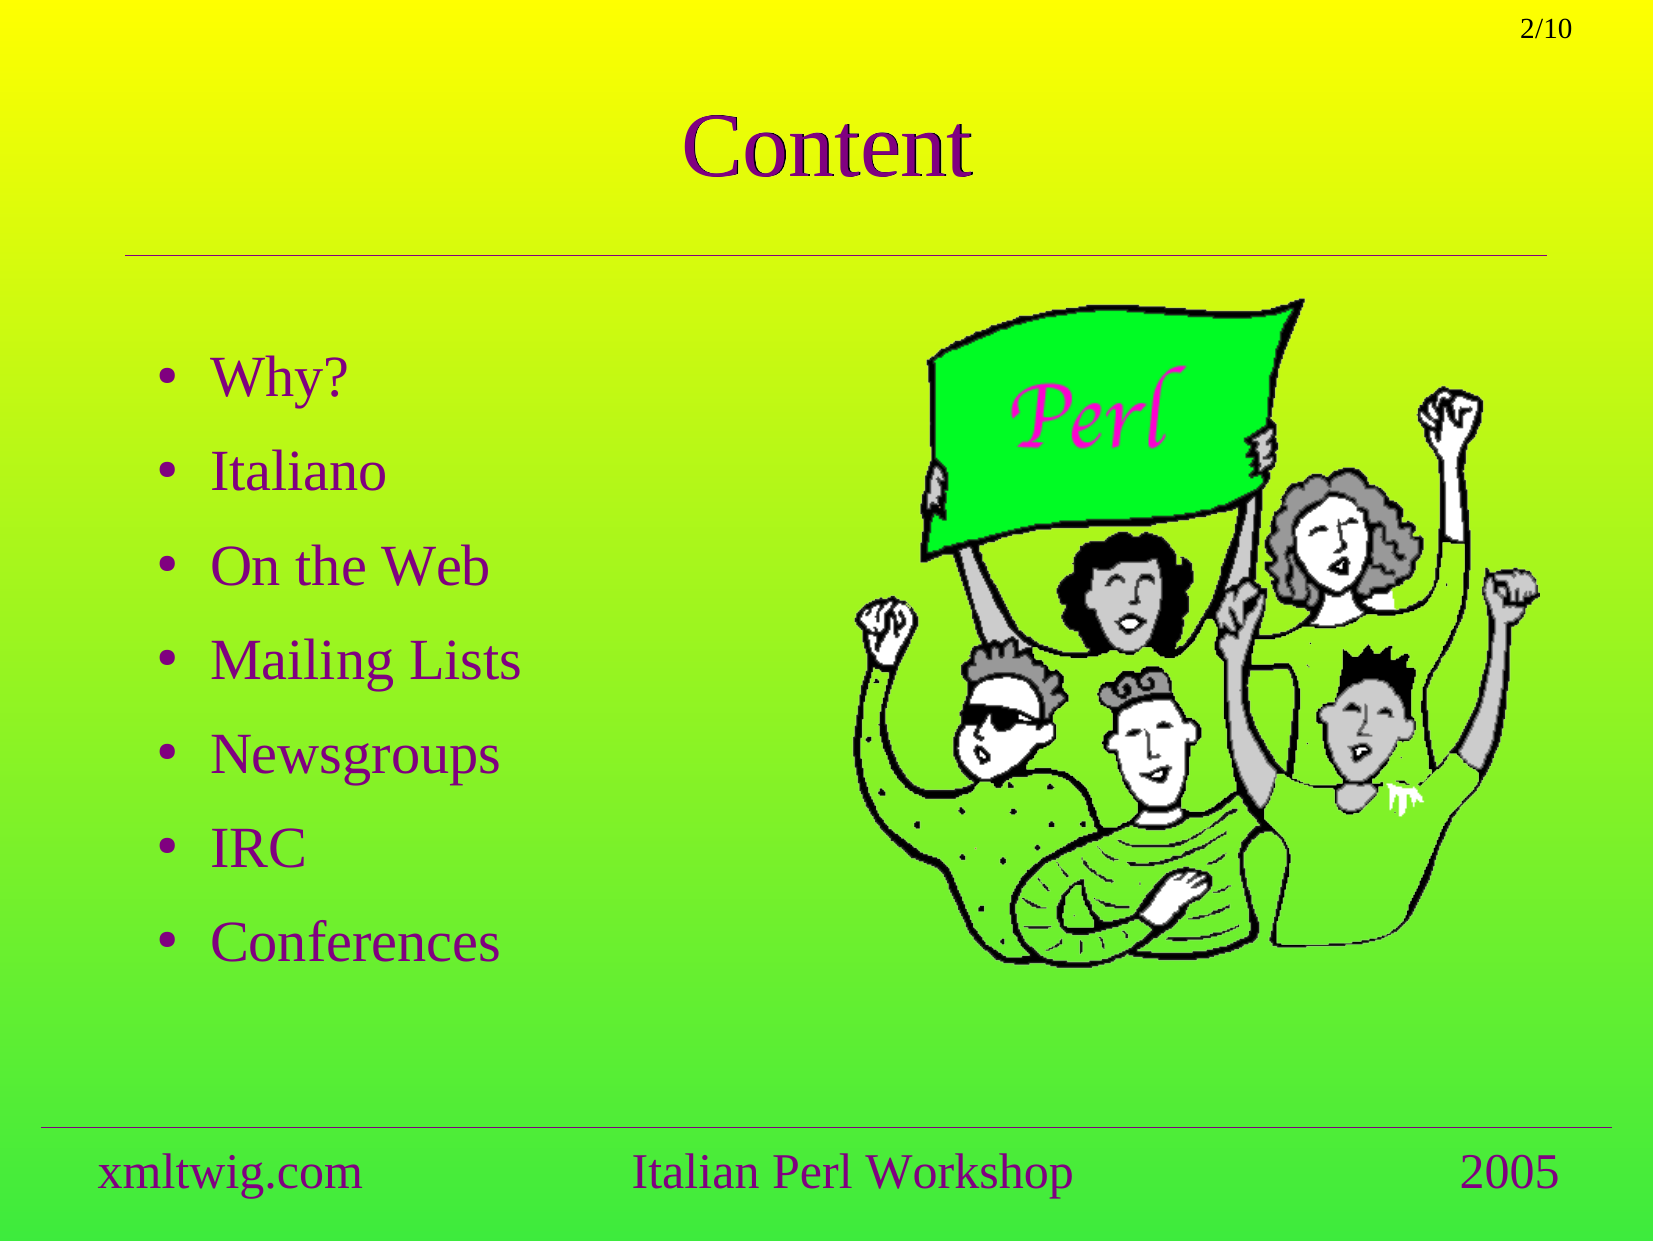

Content
# Why?
Italiano
On the Web
Mailing Lists
Newsgroups
IRC
Conferences